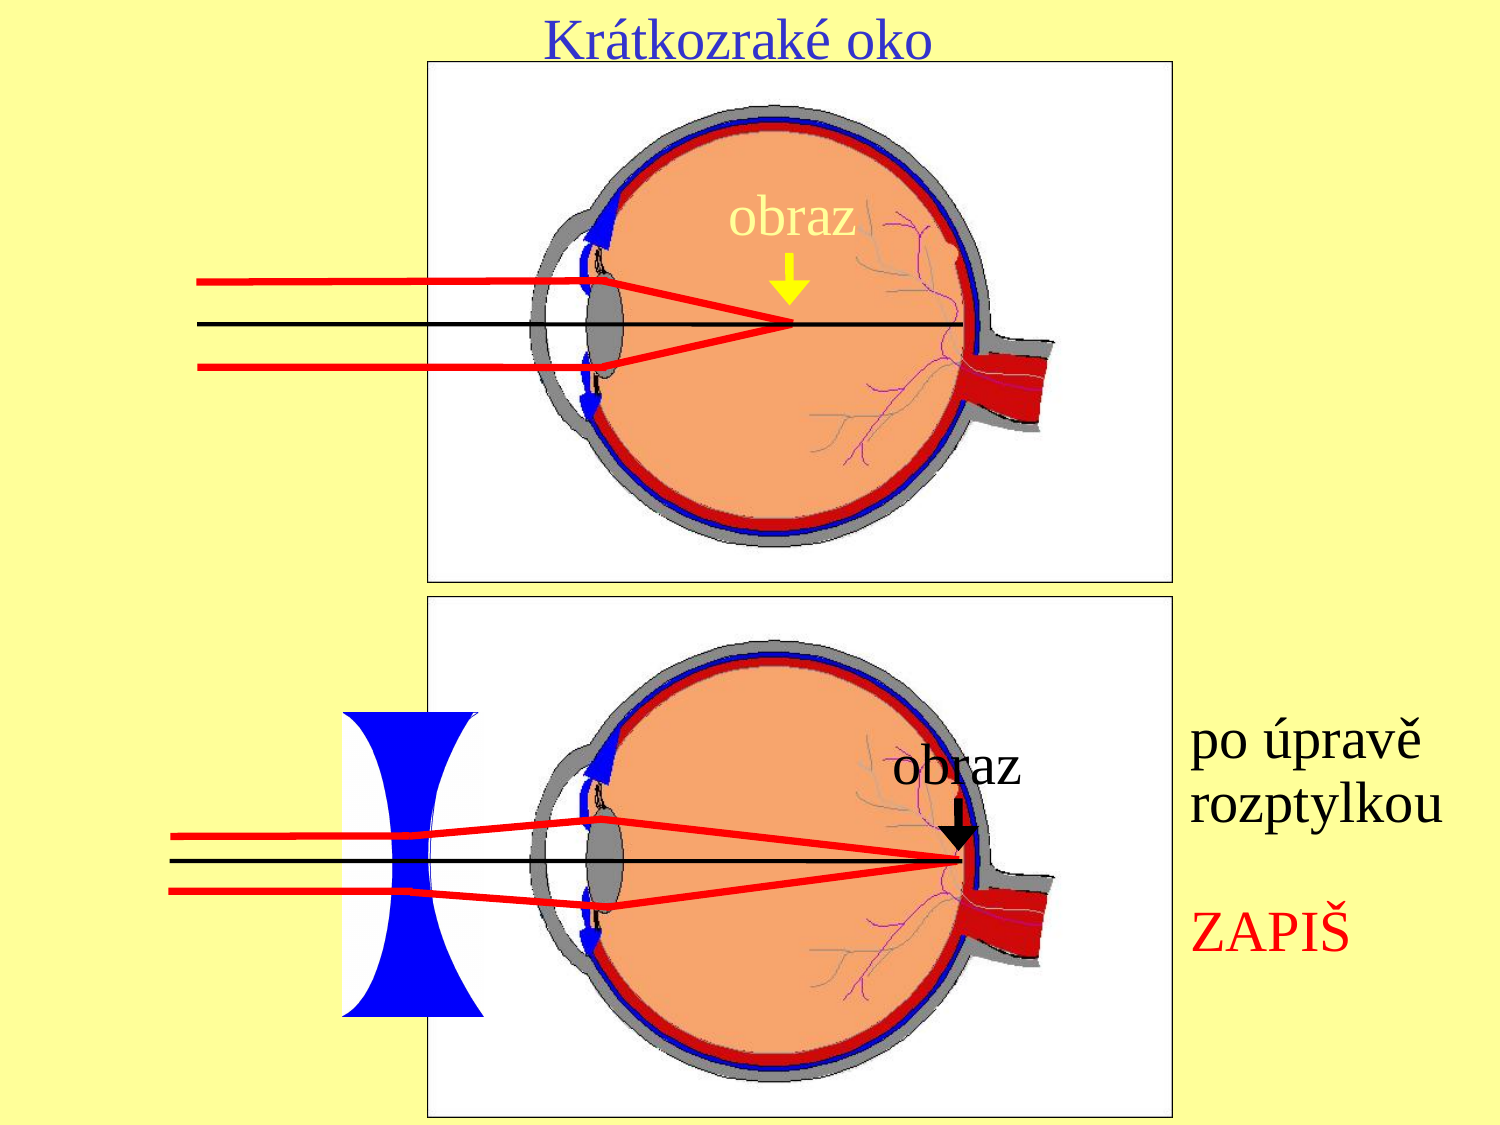

Krátkozraké oko
obraz
po úpravě
rozptylkou
ZAPIŠ
obraz